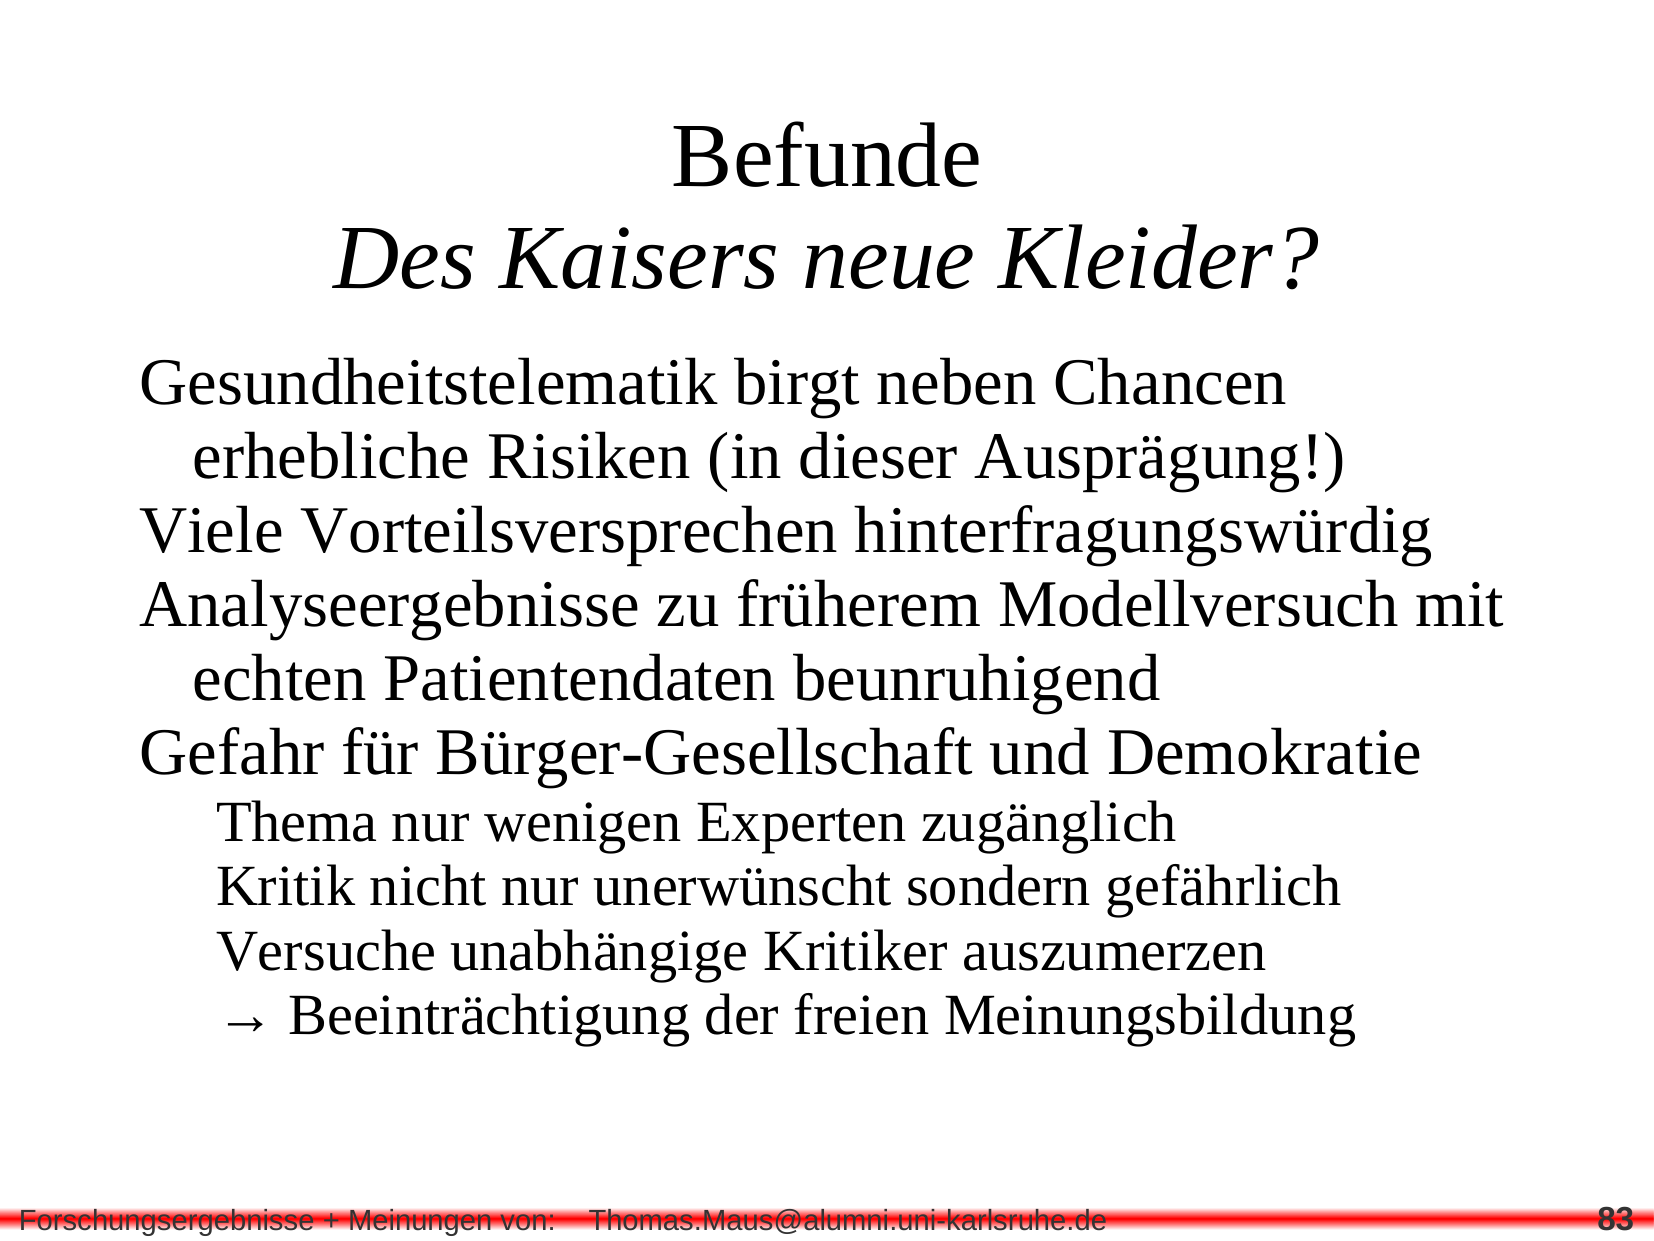

# Befunde Des Kaisers neue Kleider?
Gesundheitstelematik birgt neben Chancen erhebliche Risiken (in dieser Ausprägung!)
Viele Vorteilsversprechen hinterfragungswürdig
Analyseergebnisse zu früherem Modellversuch mit echten Patientendaten beunruhigend
Gefahr für Bürger-Gesellschaft und Demokratie
Thema nur wenigen Experten zugänglich
Kritik nicht nur unerwünscht sondern gefährlich
Versuche unabhängige Kritiker auszumerzen
→ Beeinträchtigung der freien Meinungsbildung